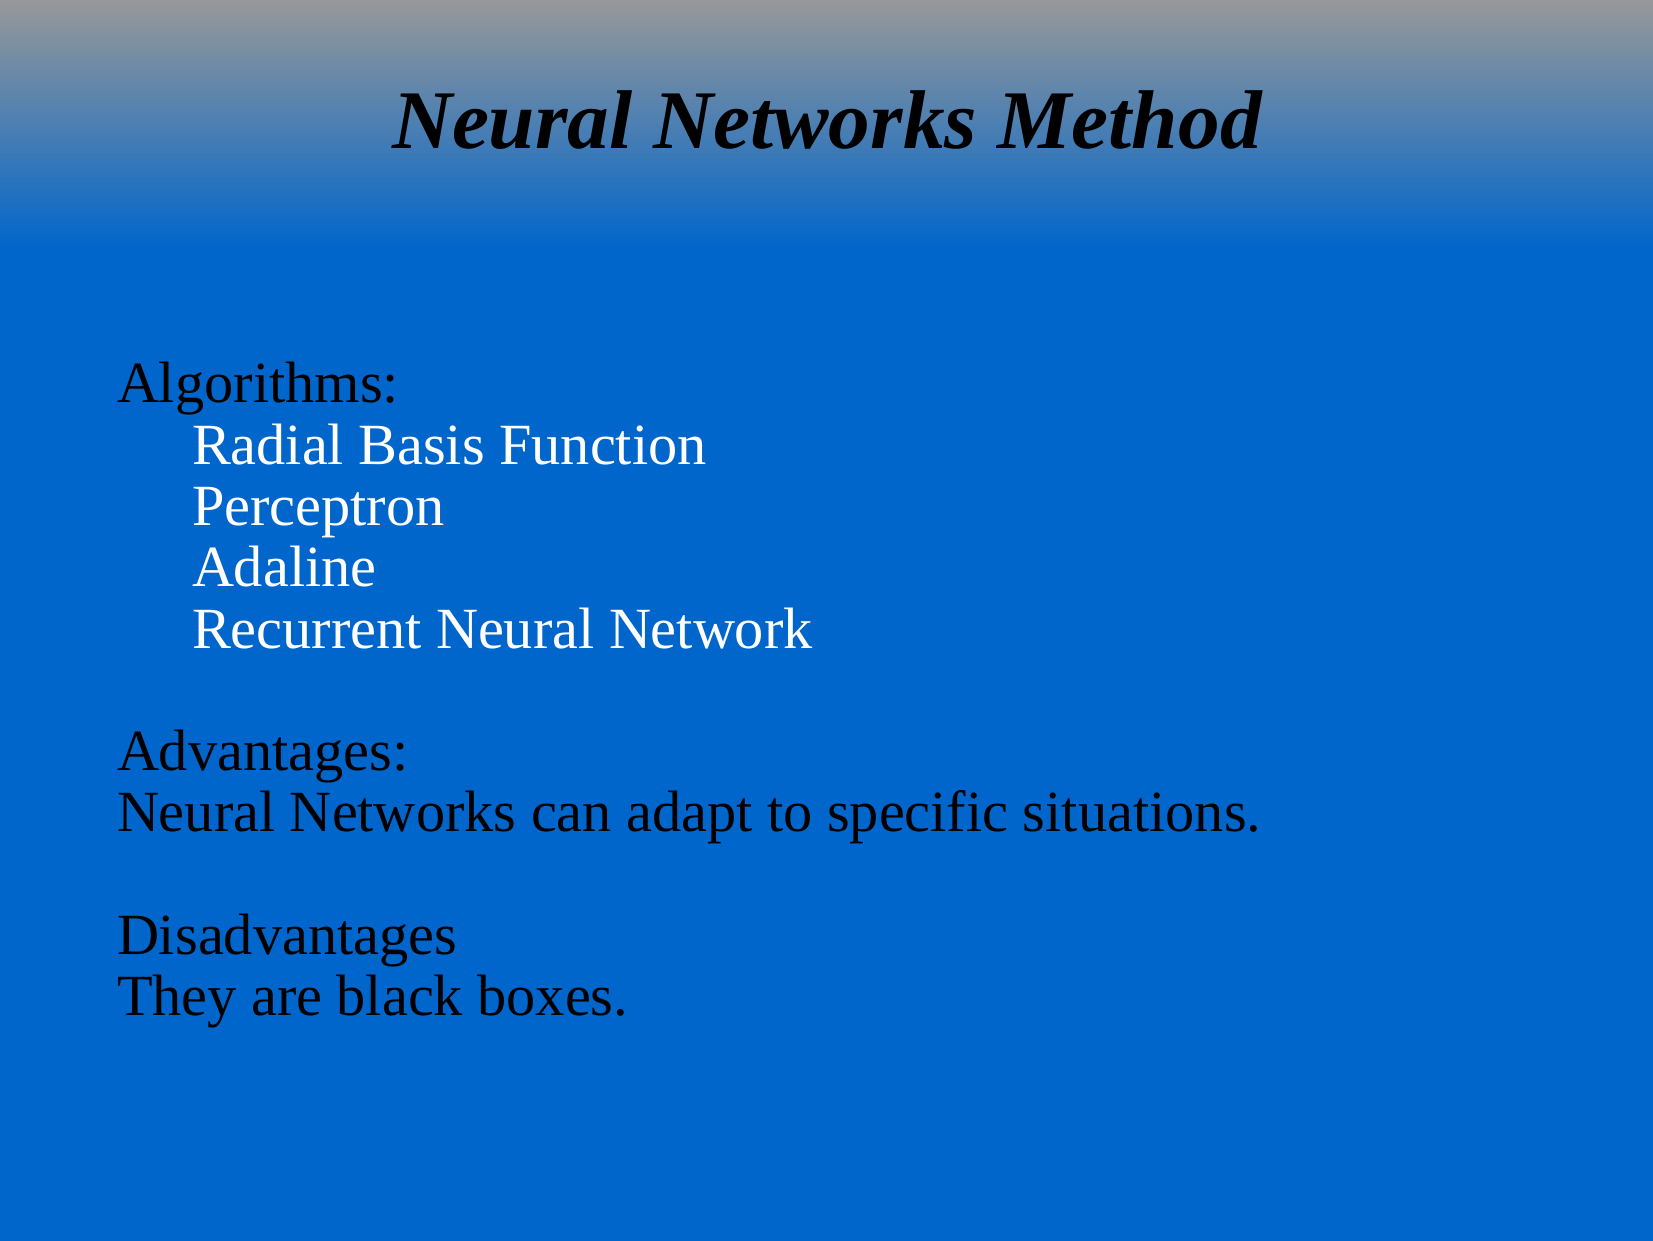

Neural Networks Method
Algorithms:
Radial Basis Function
Perceptron
Adaline
Recurrent Neural Network
Advantages:
Neural Networks can adapt to specific situations.
Disadvantages
They are black boxes.